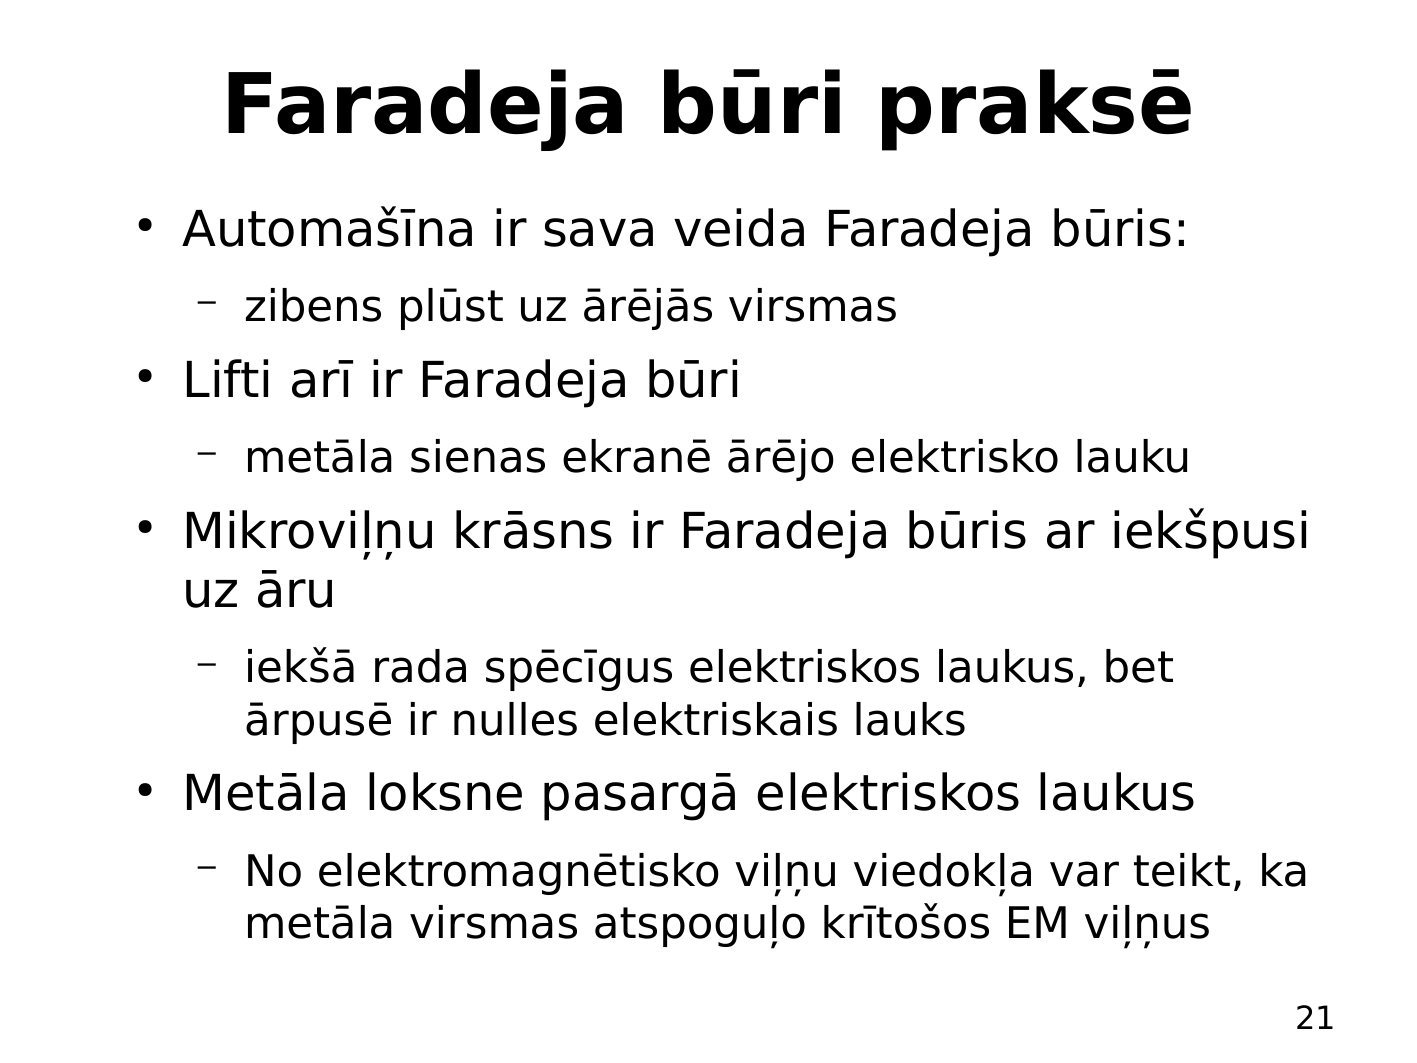

# Faradeja būri praksē
Automašīna ir sava veida Faradeja būris:
zibens plūst uz ārējās virsmas
Lifti arī ir Faradeja būri
metāla sienas ekranē ārējo elektrisko lauku
Mikroviļņu krāsns ir Faradeja būris ar iekšpusi uz āru
iekšā rada spēcīgus elektriskos laukus, bet ārpusē ir nulles elektriskais lauks
Metāla loksne pasargā elektriskos laukus
No elektromagnētisko viļņu viedokļa var teikt, ka metāla virsmas atspoguļo krītošos EM viļņus